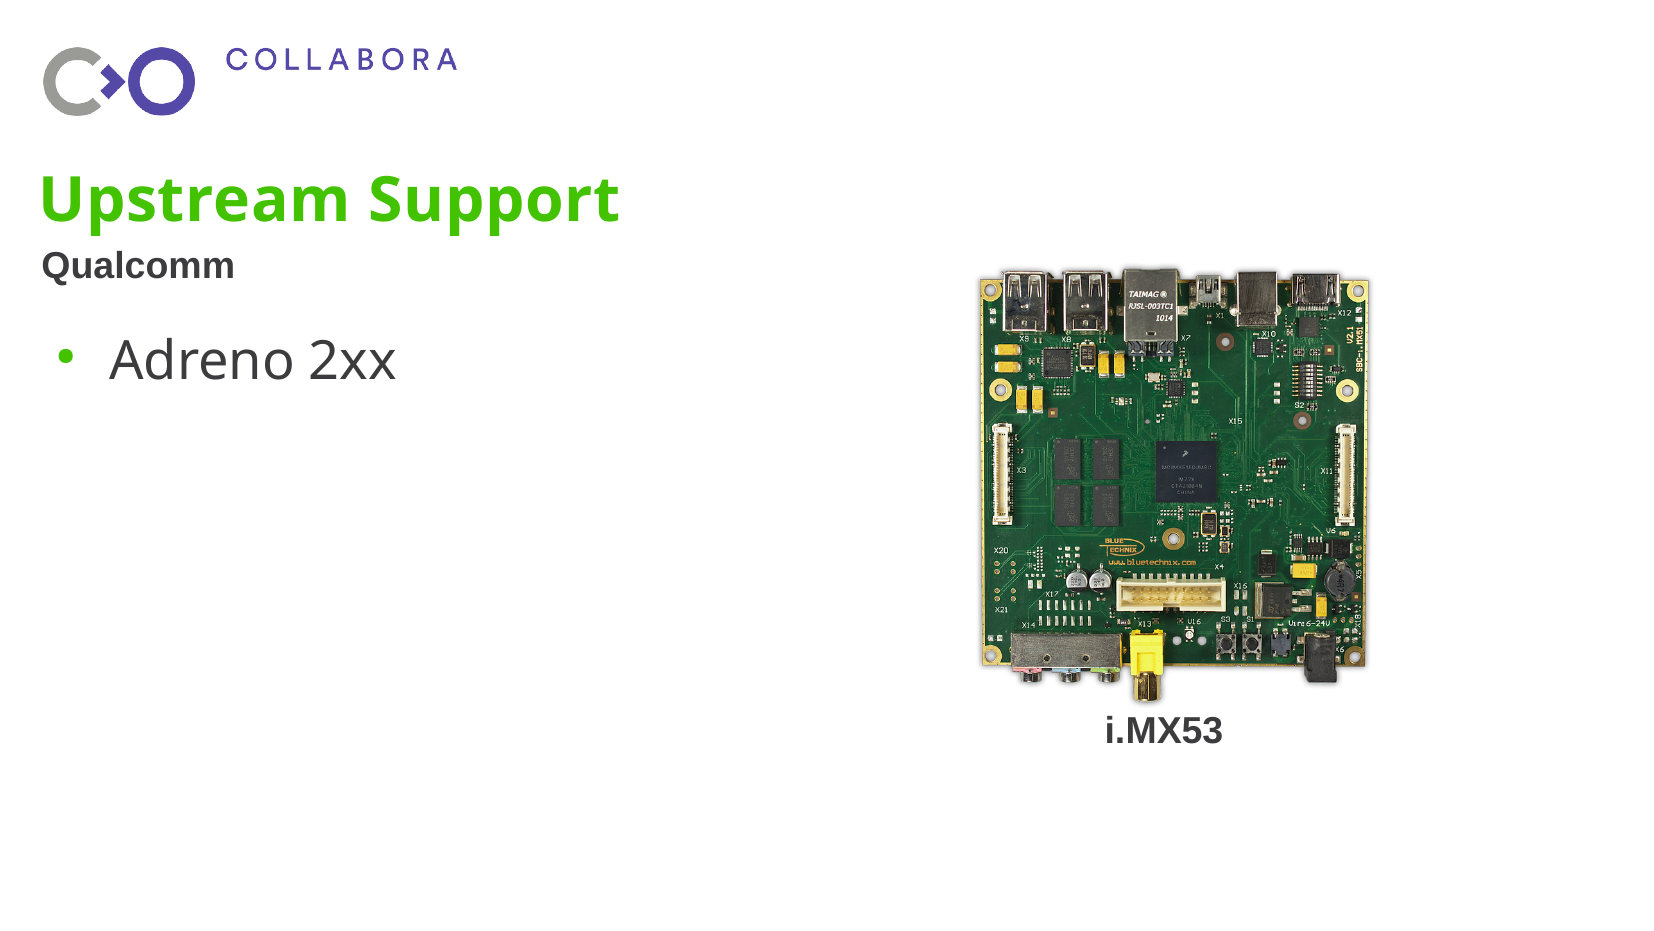

# Upstream Support
Qualcomm
Adreno 2xx
i.MX53